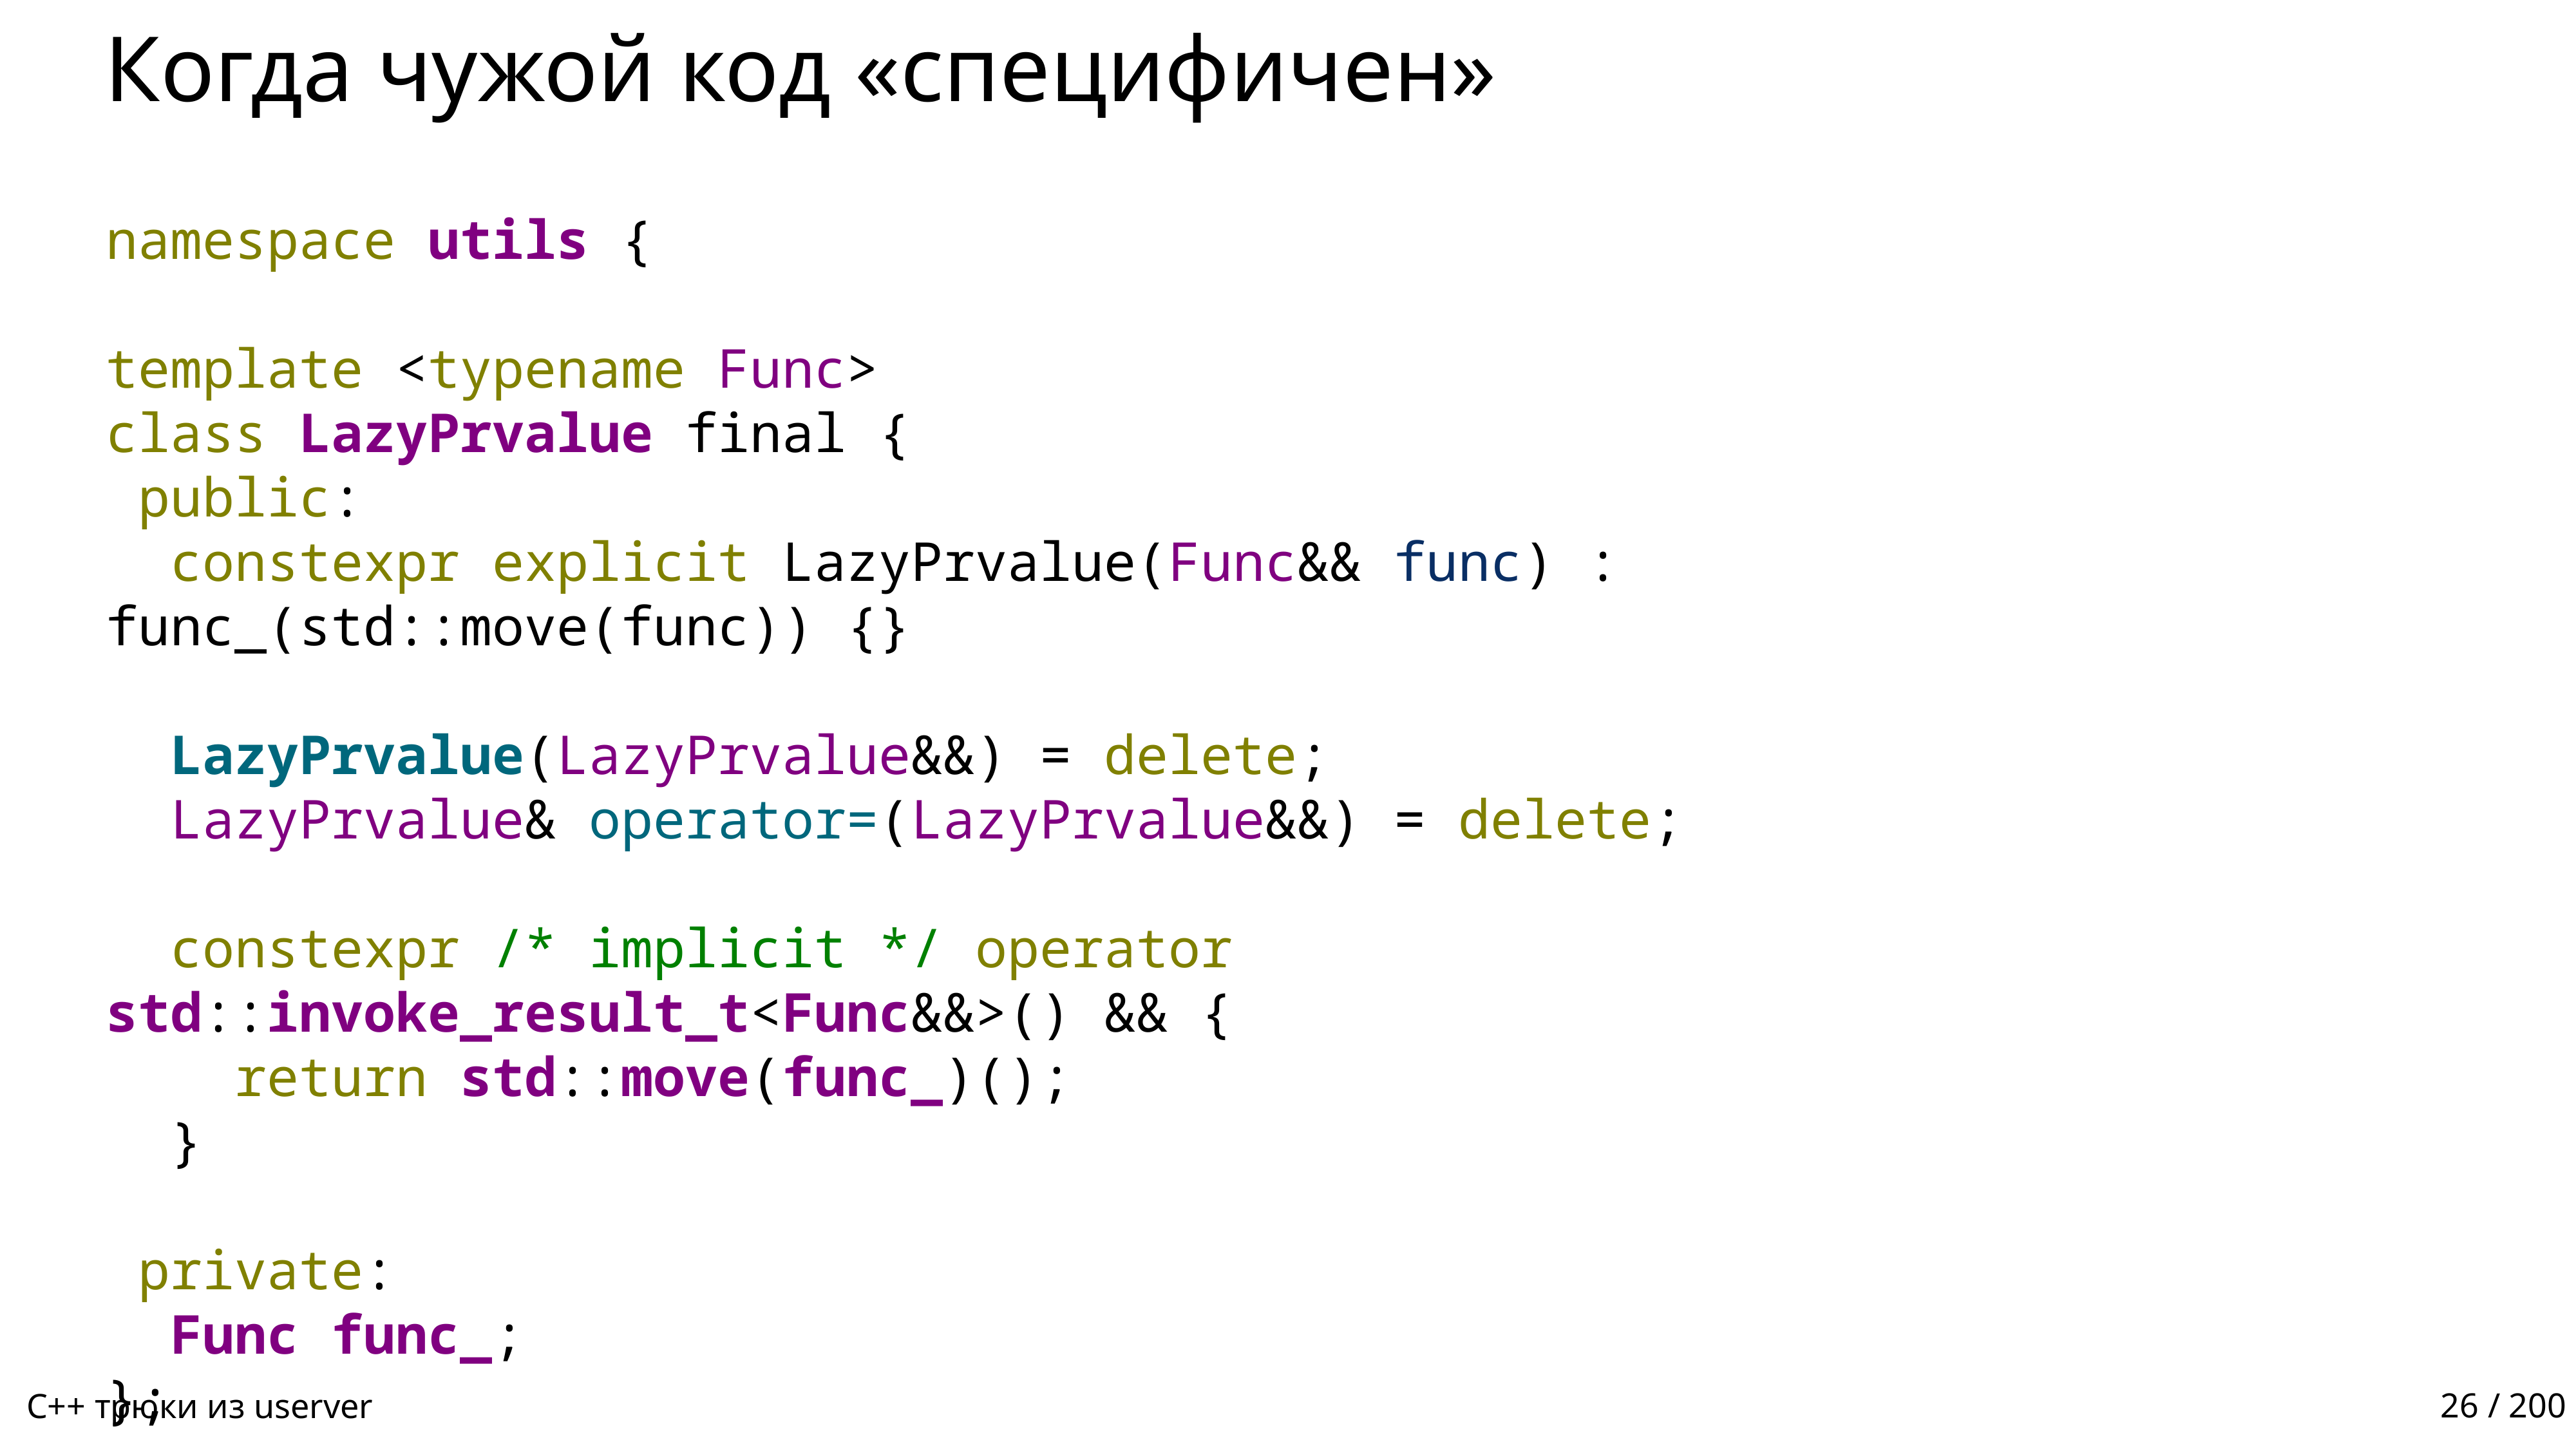

Когда чужой код «специфичен»
# namespace utils {
template <typename Func>
class LazyPrvalue final {
 public:
 constexpr explicit LazyPrvalue(Func&& func) : func_(std::move(func)) {}
 LazyPrvalue(LazyPrvalue&&) = delete;
 LazyPrvalue& operator=(LazyPrvalue&&) = delete;
 constexpr /* implicit */ operator std::invoke_result_t<Func&&>() && {
 return std::move(func_)();
 }
 private:
 Func func_;
};
}
C++ трюки из userver